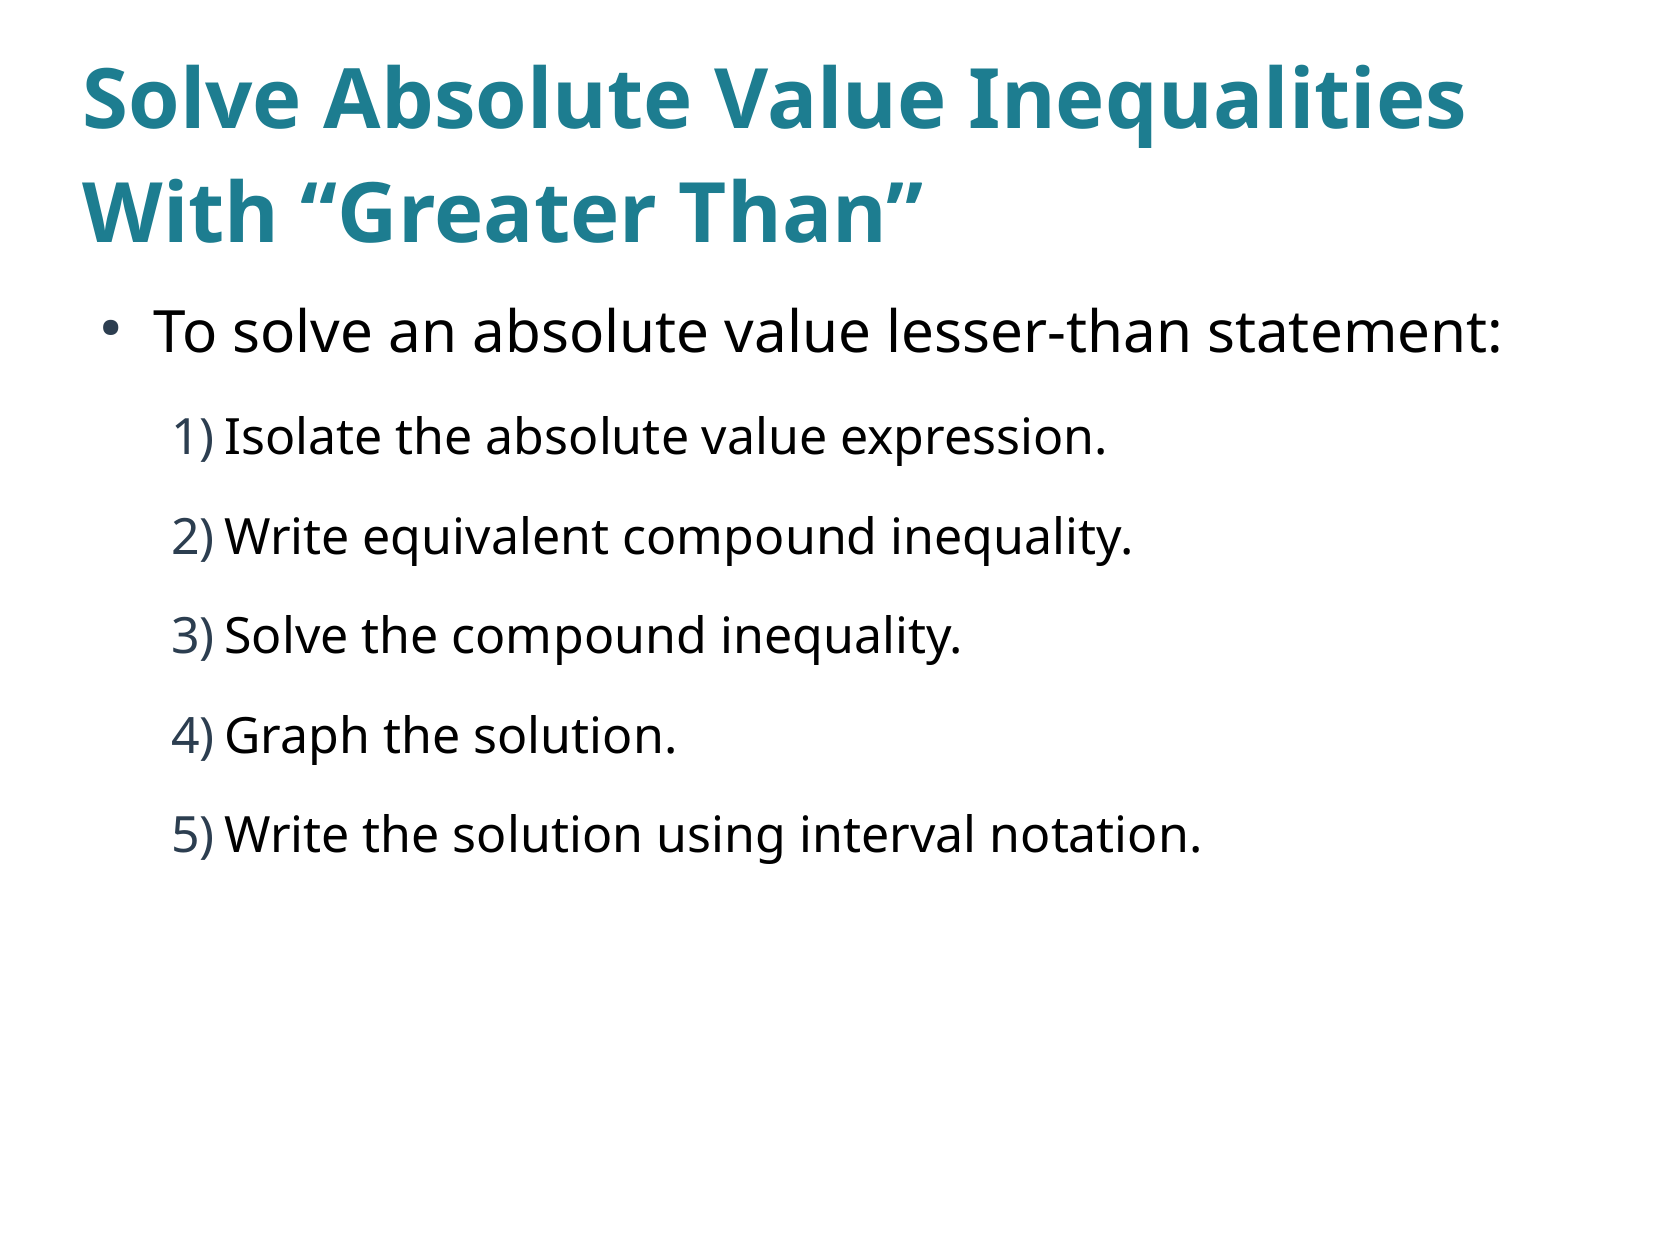

# Solve Absolute Value Inequalities With “Greater Than”
To solve an absolute value lesser-than statement:
Isolate the absolute value expression.
Write equivalent compound inequality.
Solve the compound inequality.
Graph the solution.
Write the solution using interval notation.